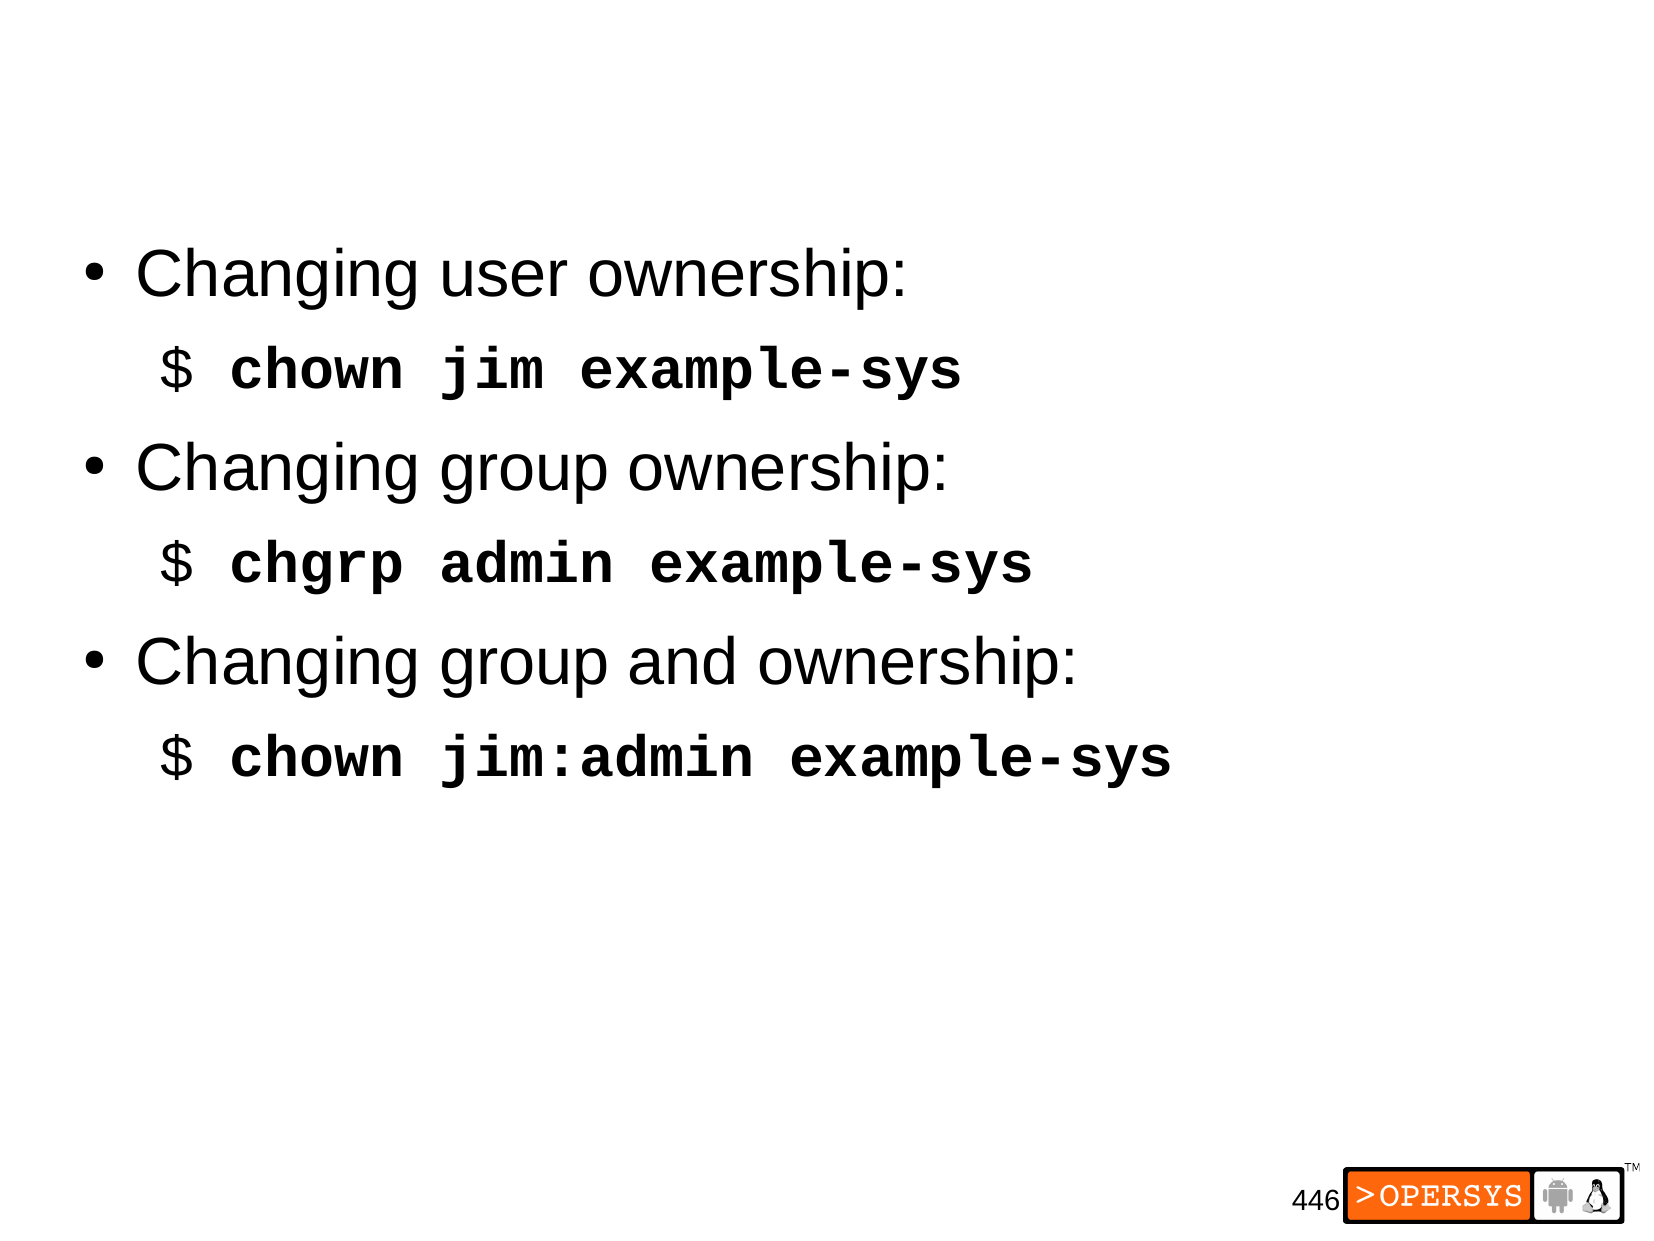

# Changing user ownership:
$ chown jim example-sys
Changing group ownership:
$ chgrp admin example-sys
Changing group and ownership:
$ chown jim:admin example-sys